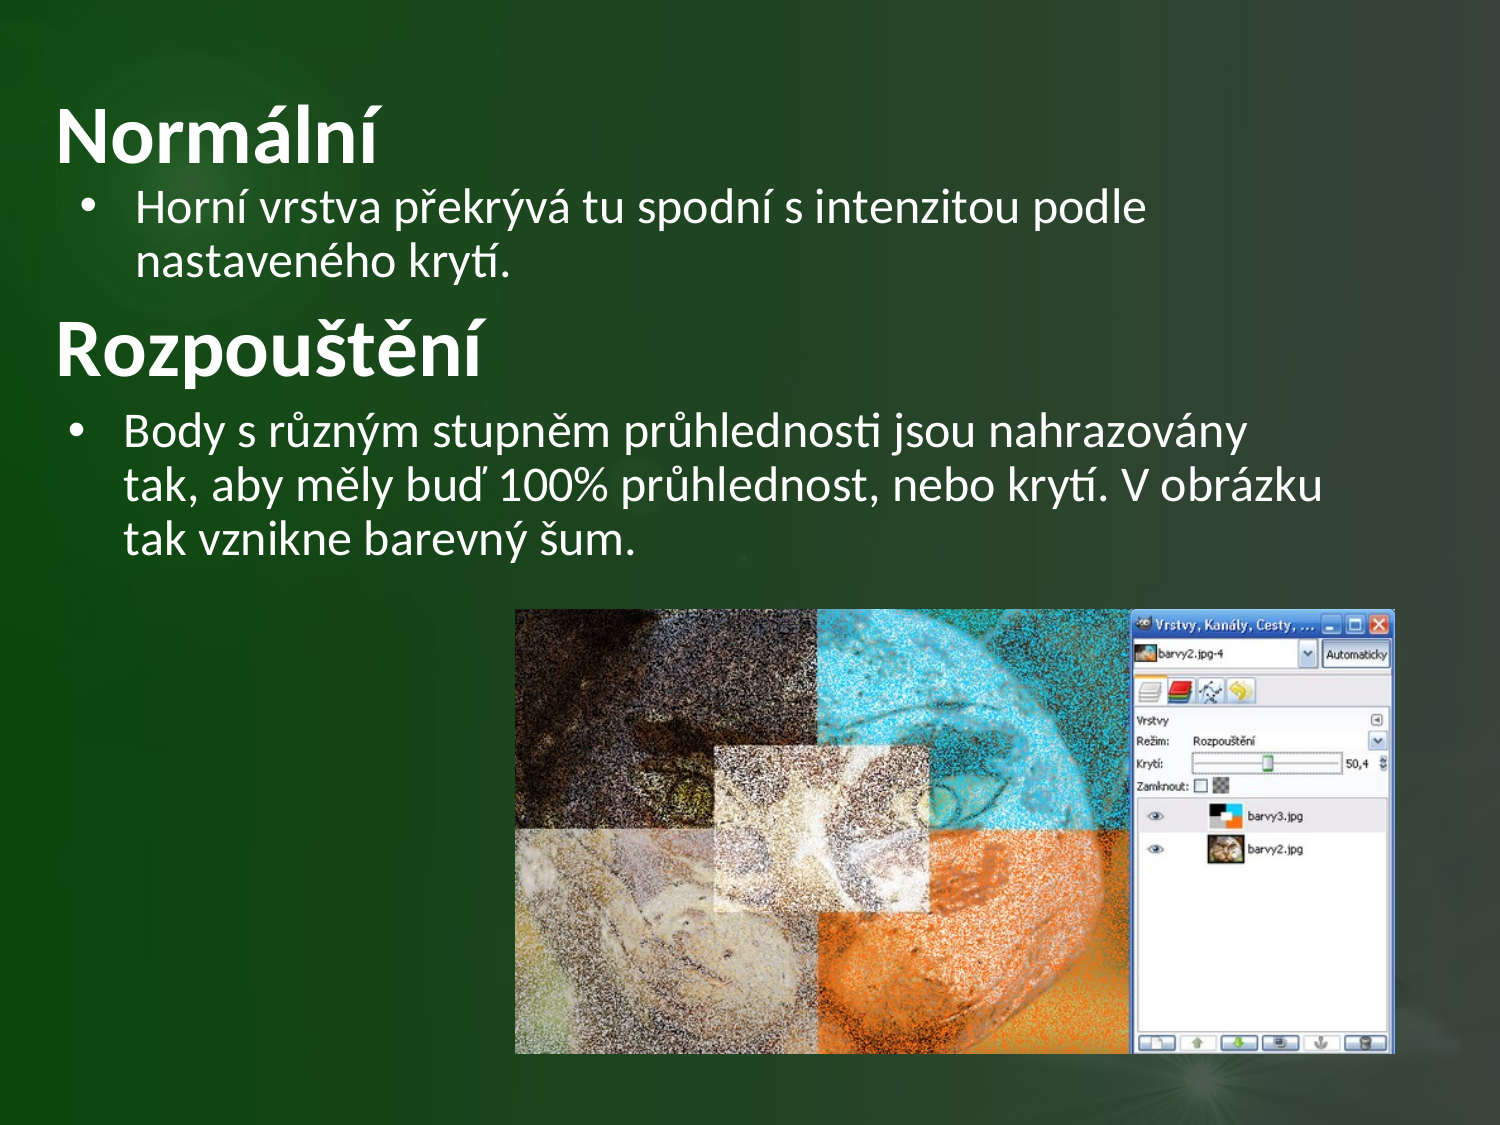

Normální
Horní vrstva překrývá tu spodní s intenzitou podle nastaveného krytí.
Rozpouštění
Body s různým stupněm průhlednosti jsou nahrazovány tak, aby měly buď 100% průhlednost, nebo krytí. V obrázku tak vznikne barevný šum.